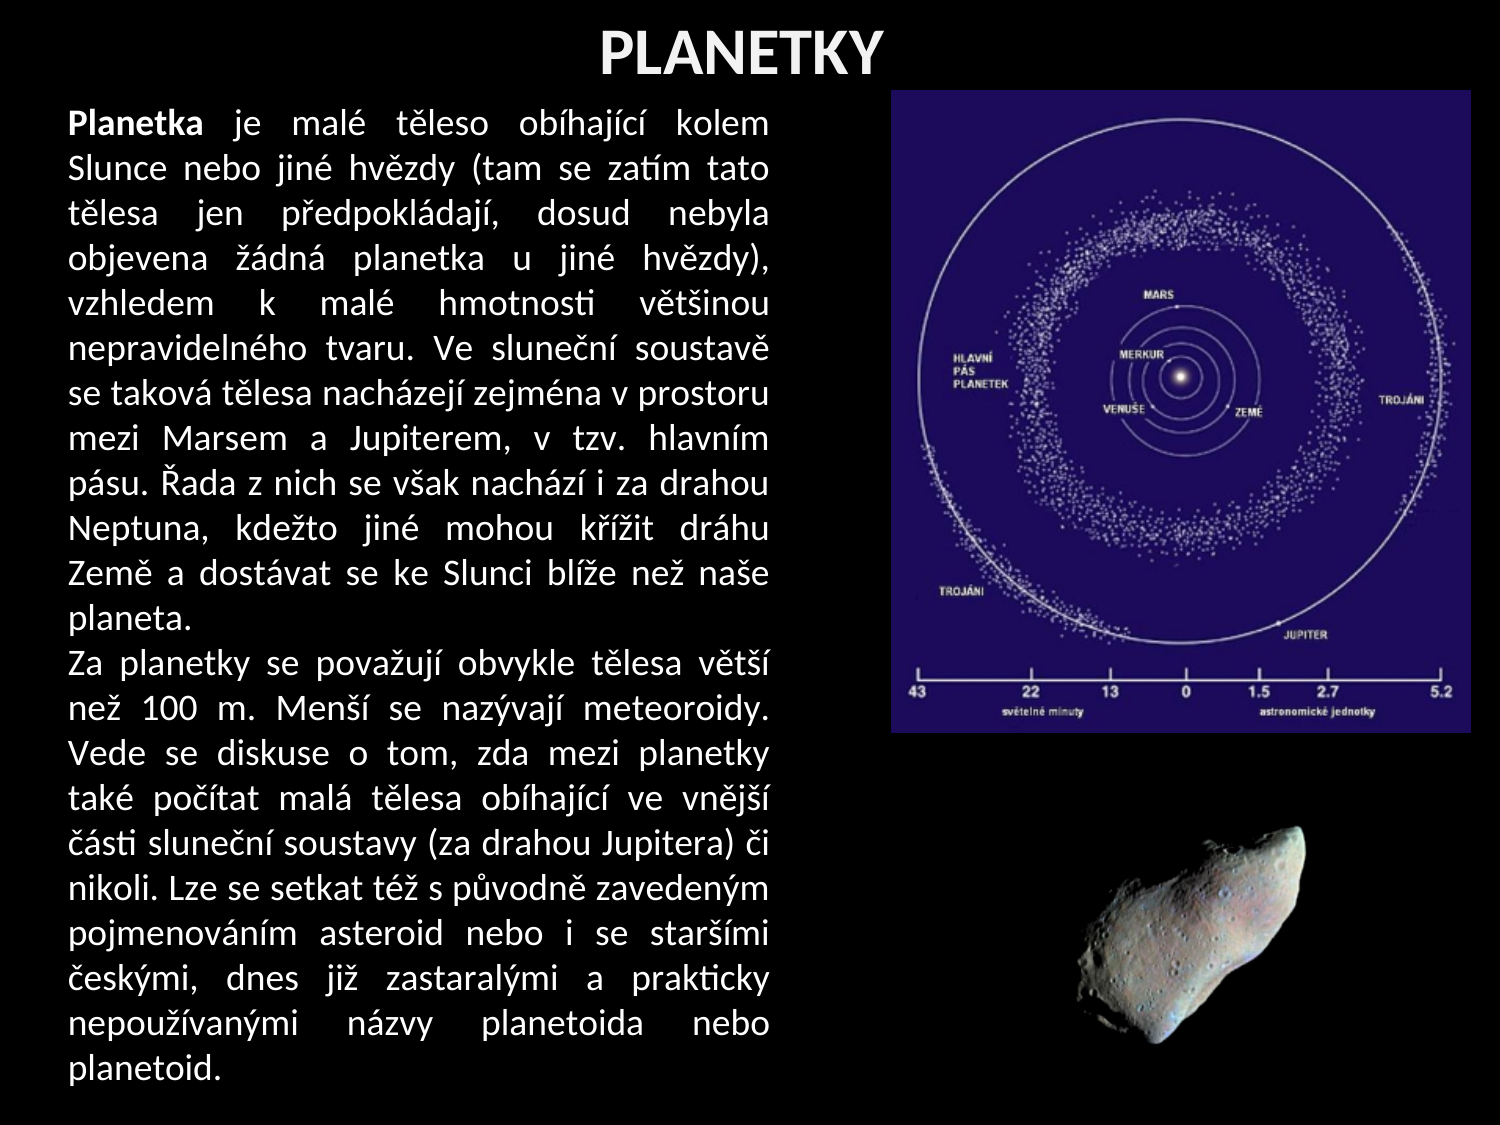

PLANETKY
Planetka je malé těleso obíhající kolem Slunce nebo jiné hvězdy (tam se zatím tato tělesa jen předpokládají, dosud nebyla objevena žádná planetka u jiné hvězdy), vzhledem k malé hmotnosti většinou nepravidelného tvaru. Ve sluneční soustavě se taková tělesa nacházejí zejména v prostoru mezi Marsem a Jupiterem, v tzv. hlavním pásu. Řada z nich se však nachází i za drahou Neptuna, kdežto jiné mohou křížit dráhu Země a dostávat se ke Slunci blíže než naše planeta.
Za planetky se považují obvykle tělesa větší než 100 m. Menší se nazývají meteoroidy. Vede se diskuse o tom, zda mezi planetky také počítat malá tělesa obíhající ve vnější části sluneční soustavy (za drahou Jupitera) či nikoli. Lze se setkat též s původně zavedeným pojmenováním asteroid nebo i se staršími českými, dnes již zastaralými a prakticky nepoužívanými názvy planetoida nebo planetoid.